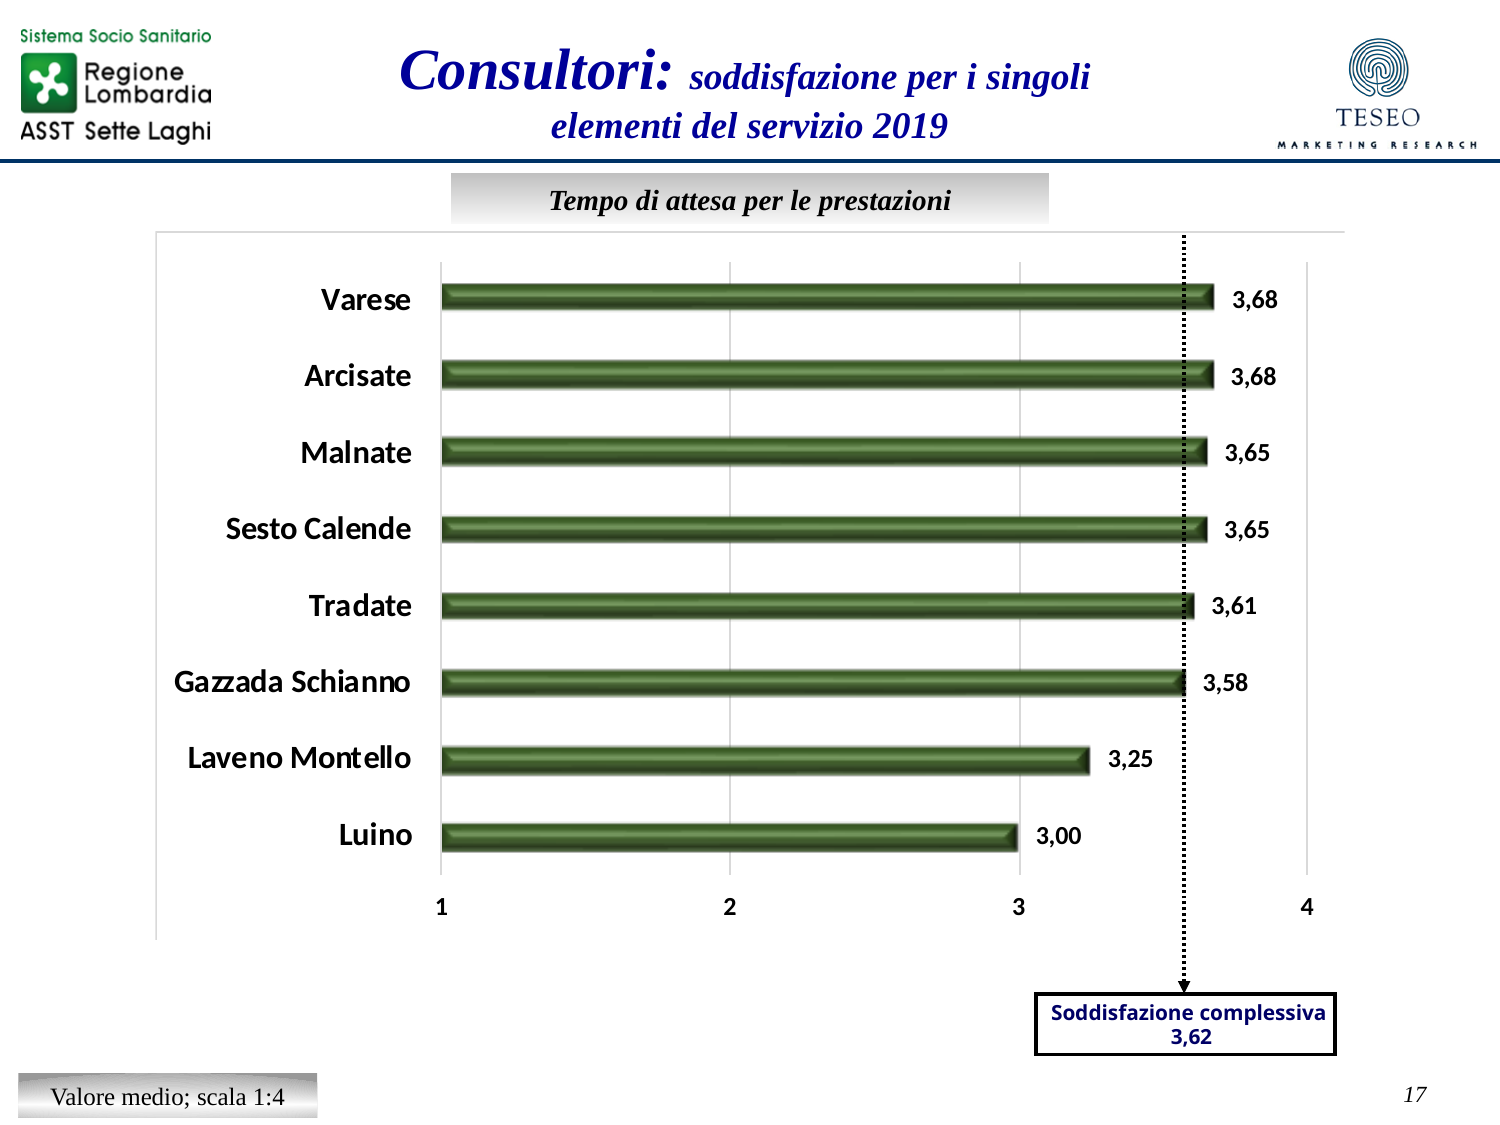

Consultori: soddisfazione per i singoli
elementi del servizio 2019
Tempo di attesa per le prestazioni
Soddisfazione complessiva
3,62
Valore medio; scala 1:4